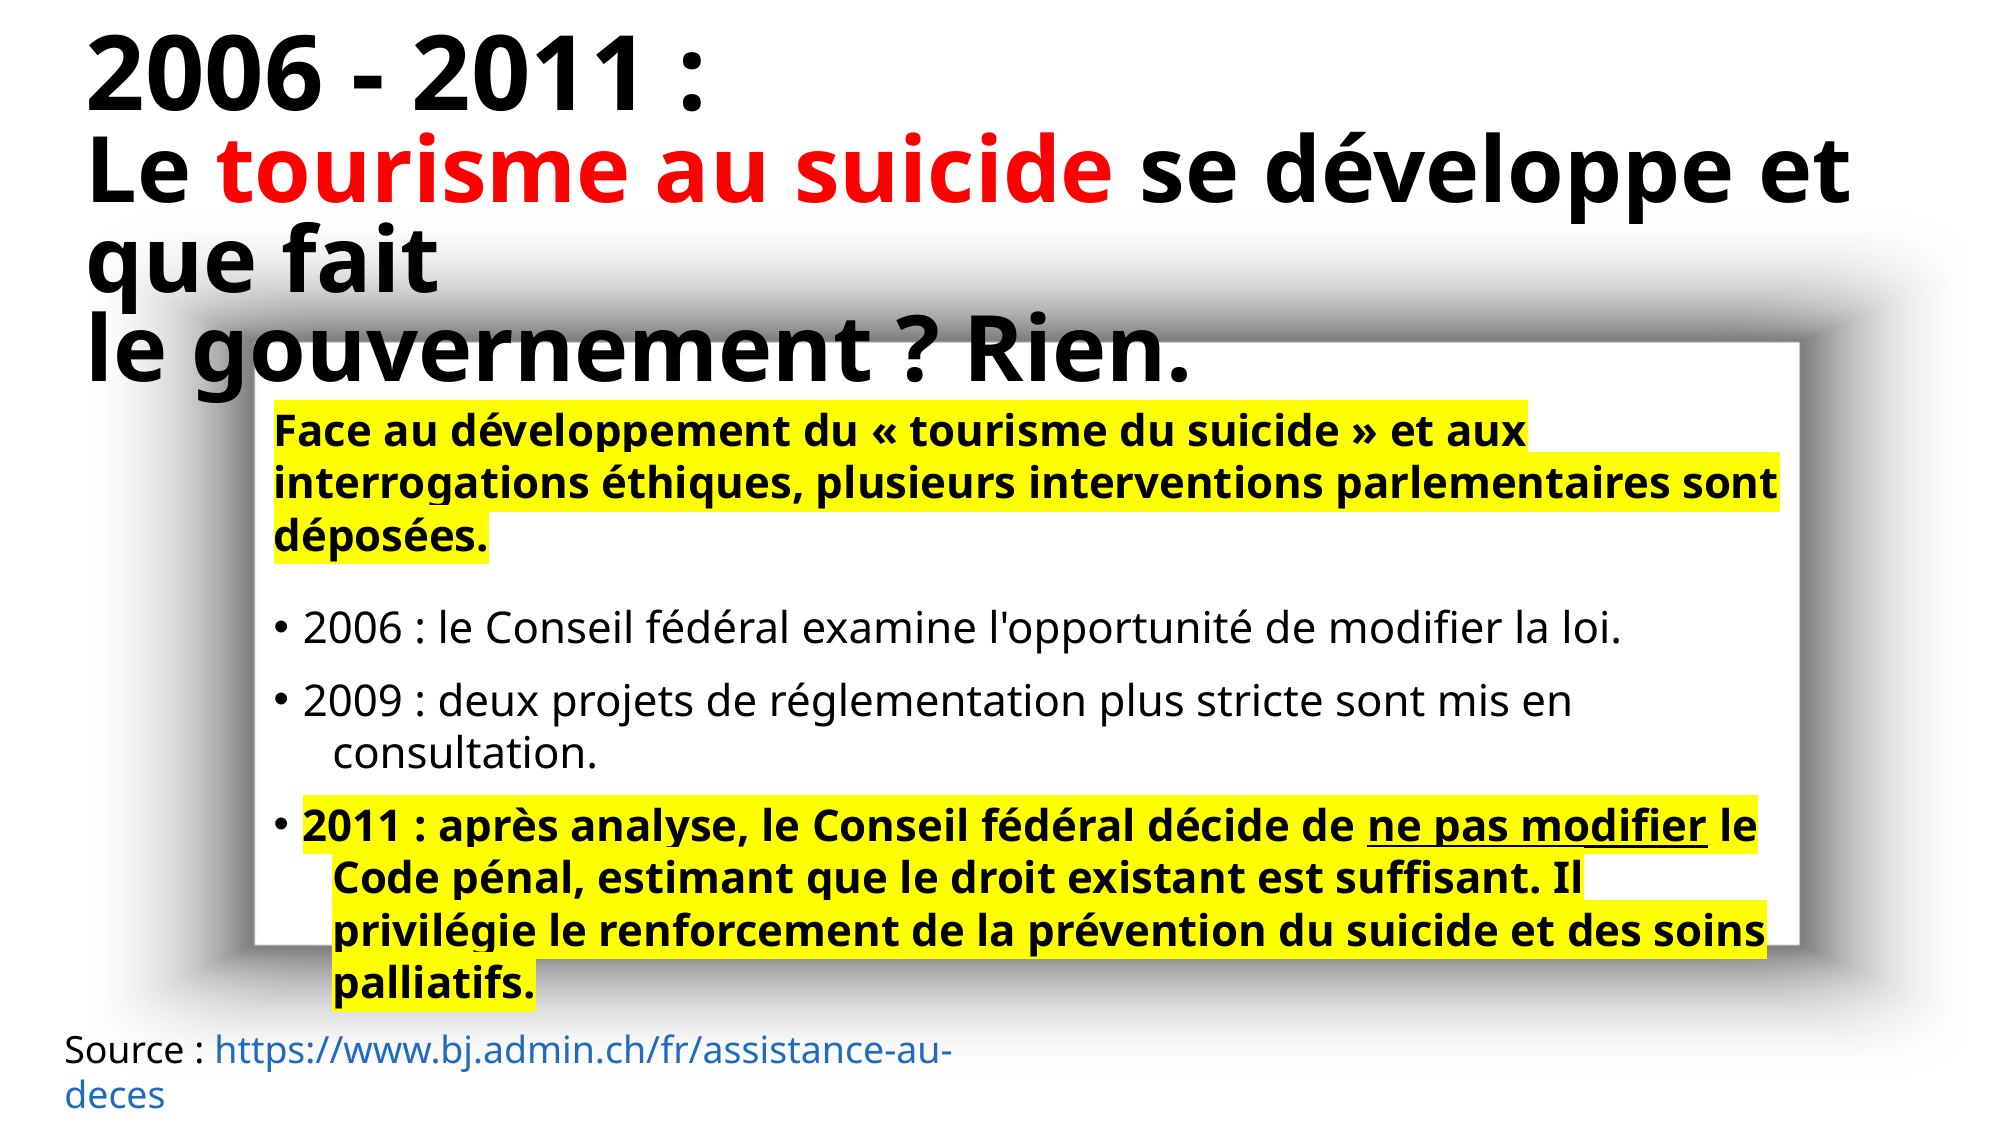

2006 - 2011 :
Le tourisme au suicide se développe et que fait
le gouvernement ? Rien.
Face au développement du « tourisme du suicide » et aux interrogations éthiques, plusieurs interventions parlementaires sont déposées.
2006 : le Conseil fédéral examine l'opportunité de modifier la loi.
2009 : deux projets de réglementation plus stricte sont mis en consultation.
2011 : après analyse, le Conseil fédéral décide de ne pas modifier le Code pénal, estimant que le droit existant est suffisant. Il privilégie le renforcement de la prévention du suicide et des soins palliatifs.
Source : https://www.bj.admin.ch/fr/assistance-au-deces